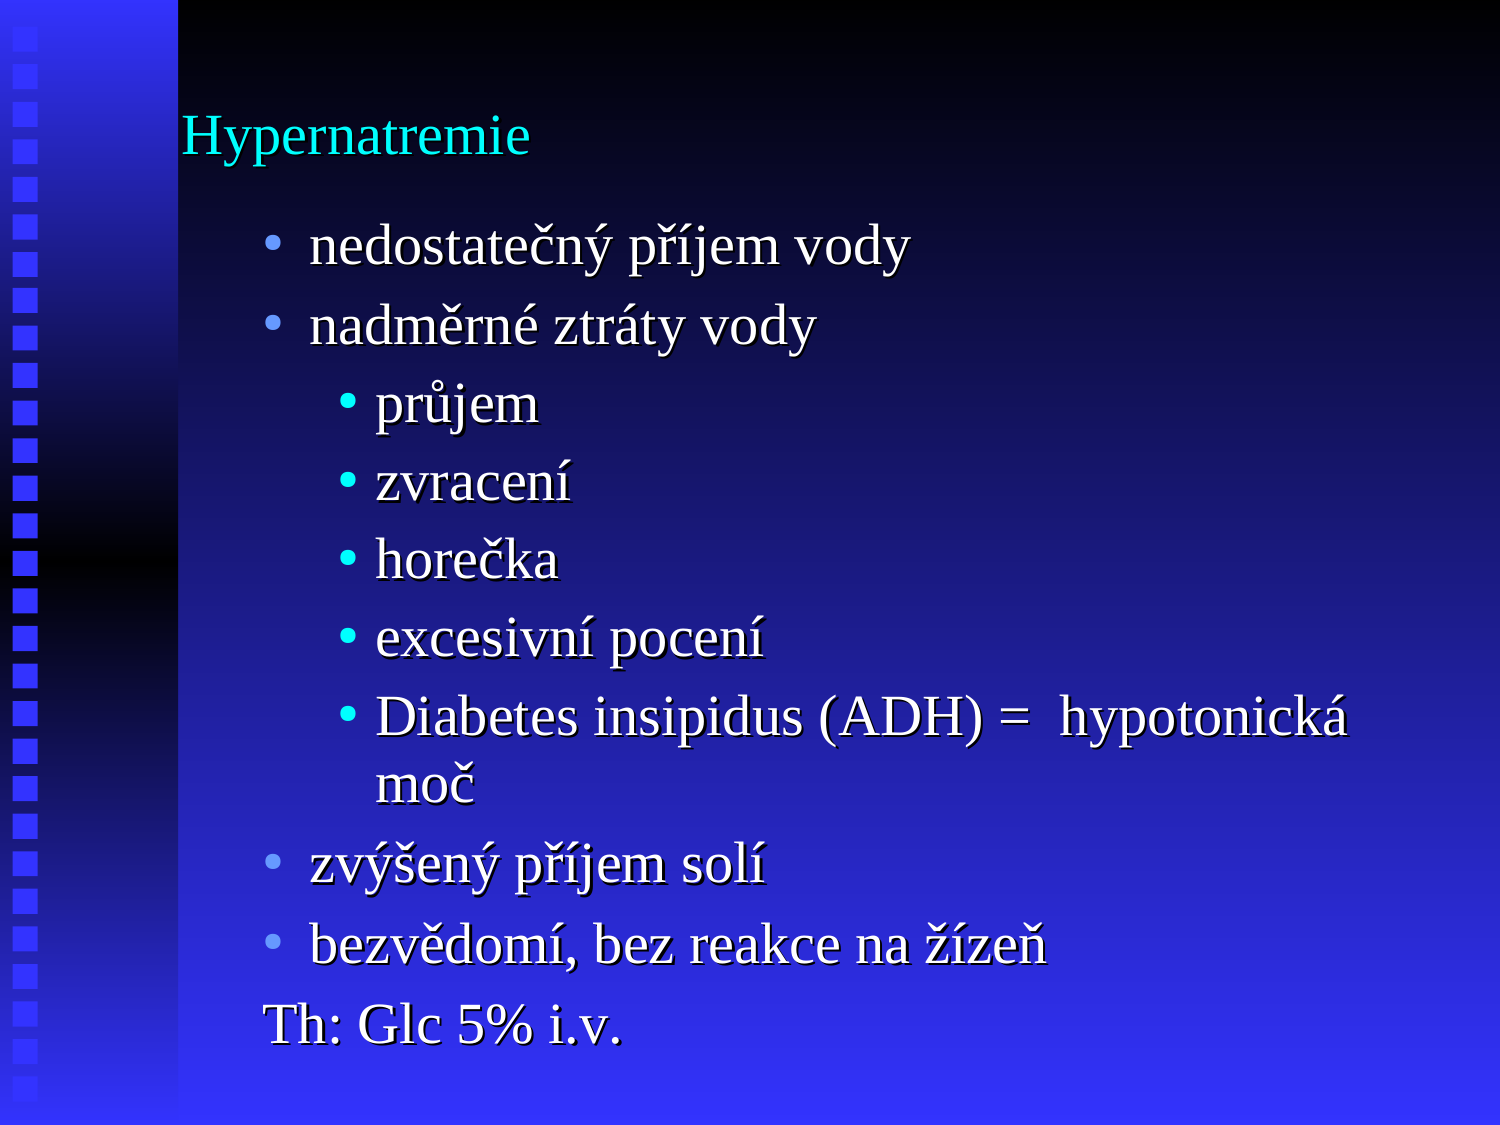

# Hypernatremie
nedostatečný příjem vody
nadměrné ztráty vody
průjem
zvracení
horečka
excesivní pocení
Diabetes insipidus (ADH) = hypotonická moč
zvýšený příjem solí
bezvědomí, bez reakce na žízeň
Th: Glc 5% i.v.